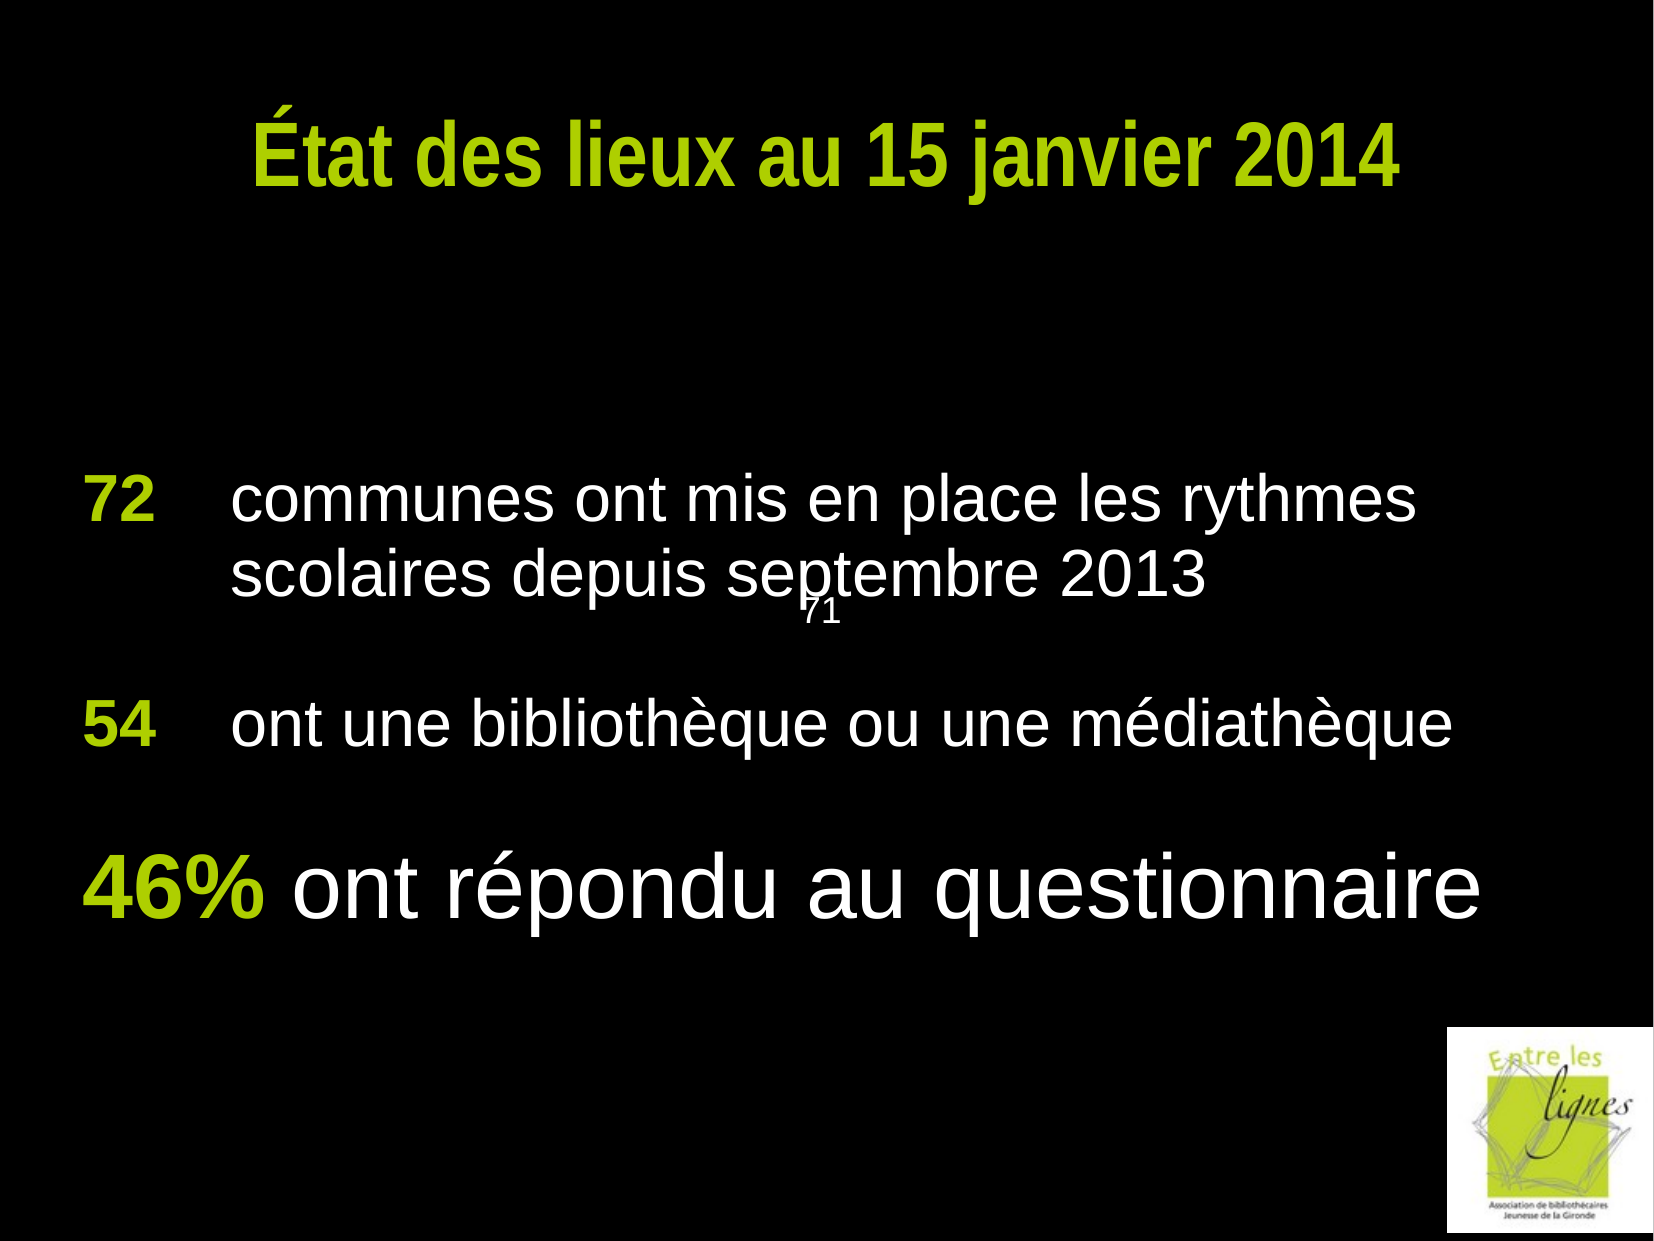

71
# État des lieux au 15 janvier 2014
72 	communes ont mis en place les rythmes 				scolaires depuis septembre 2013
54 	ont une bibliothèque ou une médiathèque
46% ont répondu au questionnaire